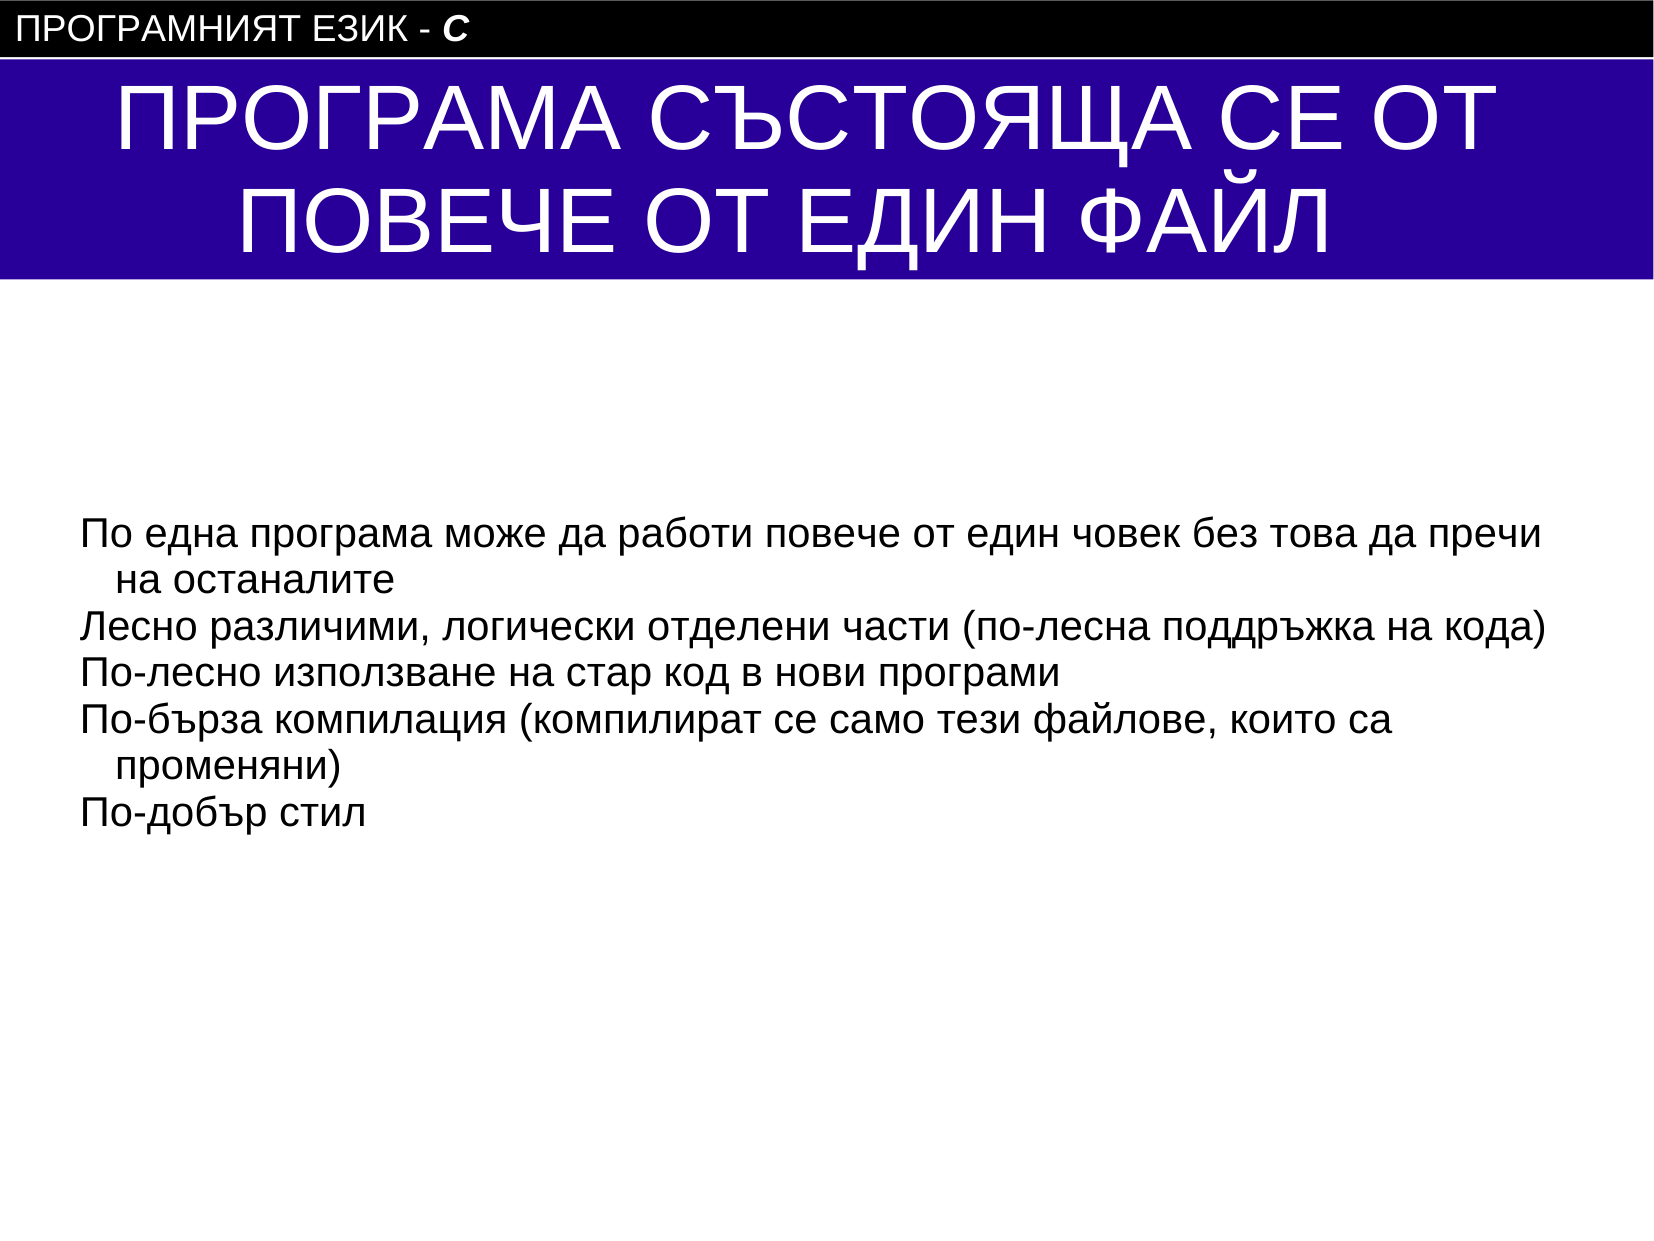

ПРОГРАМНИЯT ЕЗИК - С
	 ПРОГРАМА СЪСТОЯЩА СЕ ОТ
			ПОВЕЧЕ ОТ ЕДИН ФАЙЛ
По една програма може да работи повече от един човек без това да пречи на останалите
Лесно различими, логически отделени части (по-лесна поддръжка на кода)
По-лесно използване на стар код в нови програми
По-бърза компилация (компилират се само тези файлове, които са променяни)
По-добър стил